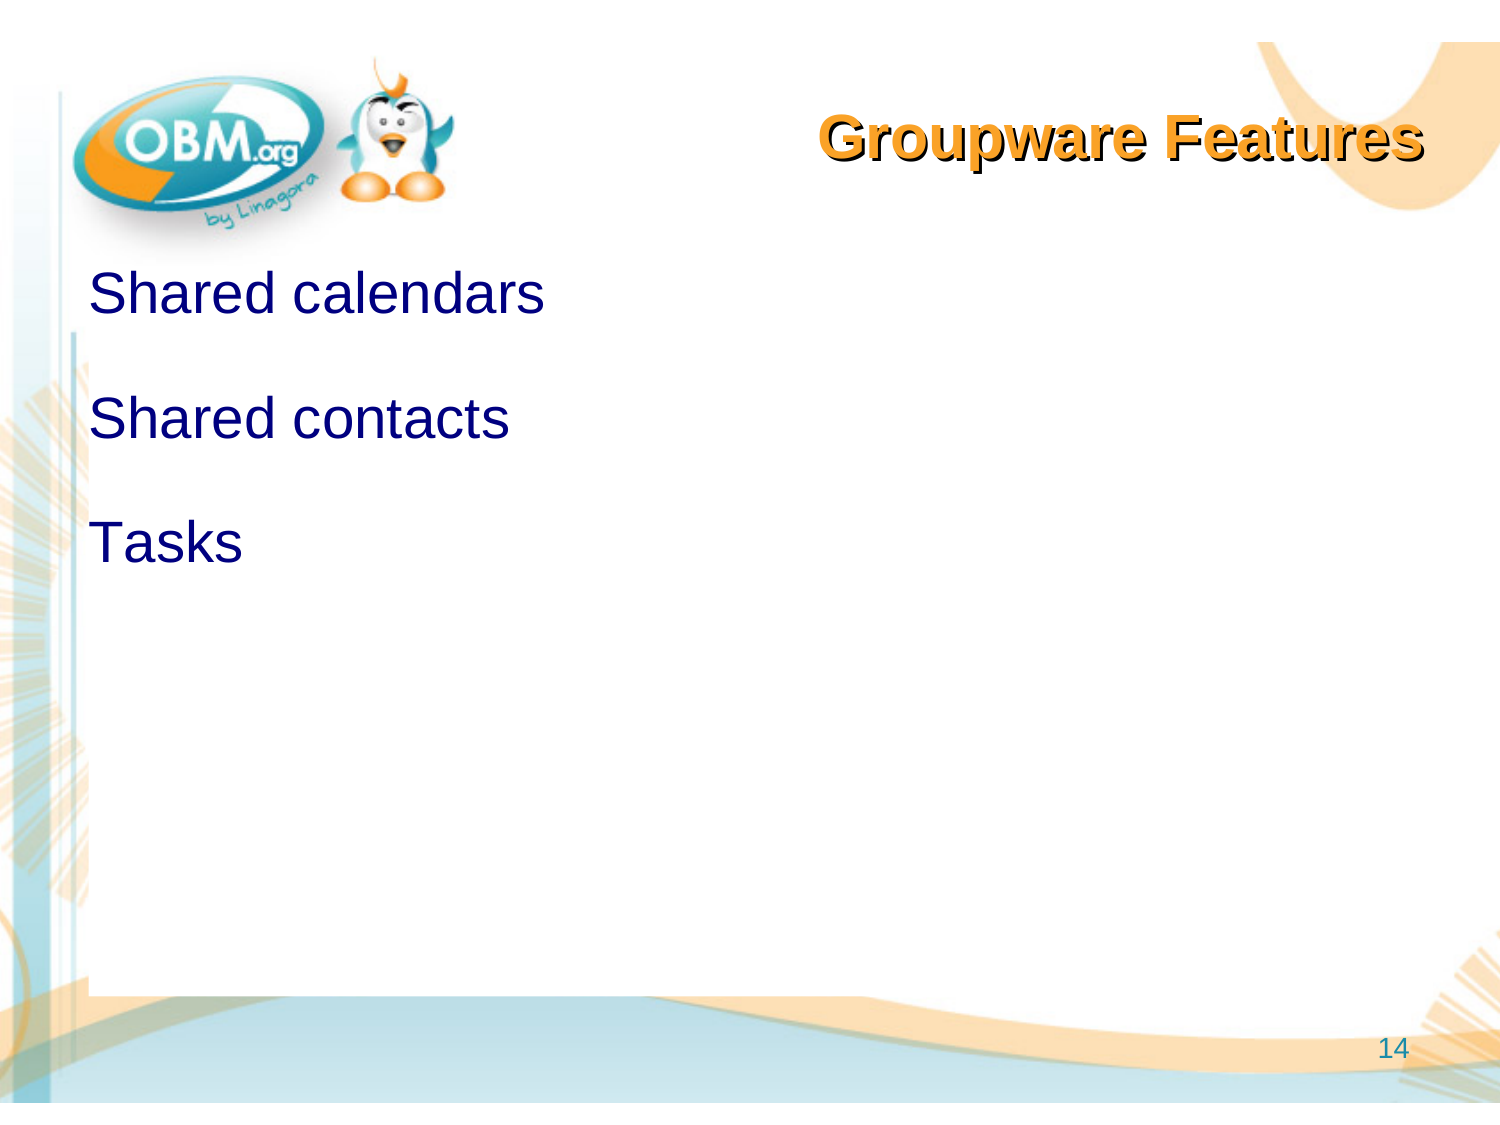

# Groupware Features
Shared calendars
Shared contacts
Tasks
14